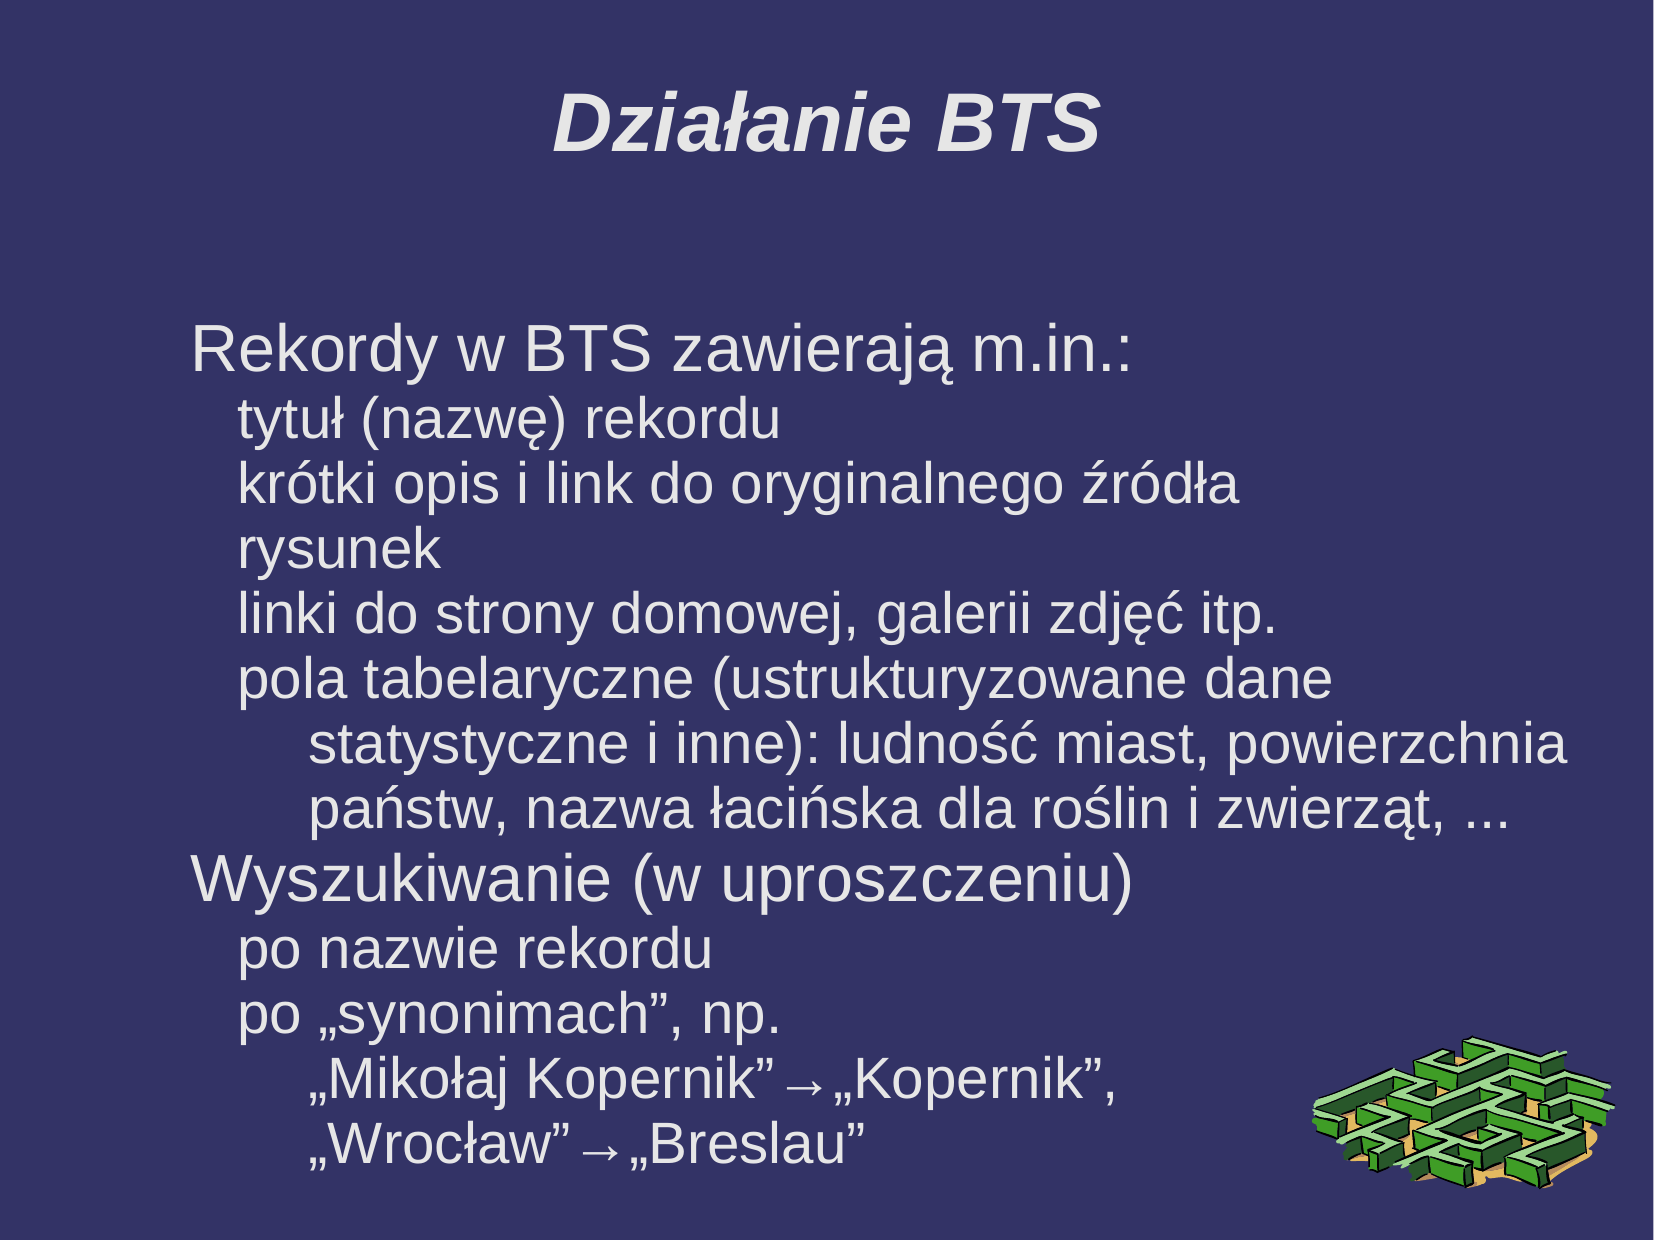

# Działanie BTS
Rekordy w BTS zawierają m.in.:
tytuł (nazwę) rekordu
krótki opis i link do oryginalnego źródła
rysunek
linki do strony domowej, galerii zdjęć itp.
pola tabelaryczne (ustrukturyzowane dane statystyczne i inne): ludność miast, powierzchnia państw, nazwa łacińska dla roślin i zwierząt, ...
Wyszukiwanie (w uproszczeniu)
po nazwie rekordu
po „synonimach”, np.
„Mikołaj Kopernik”→„Kopernik”,
„Wrocław”→„Breslau”